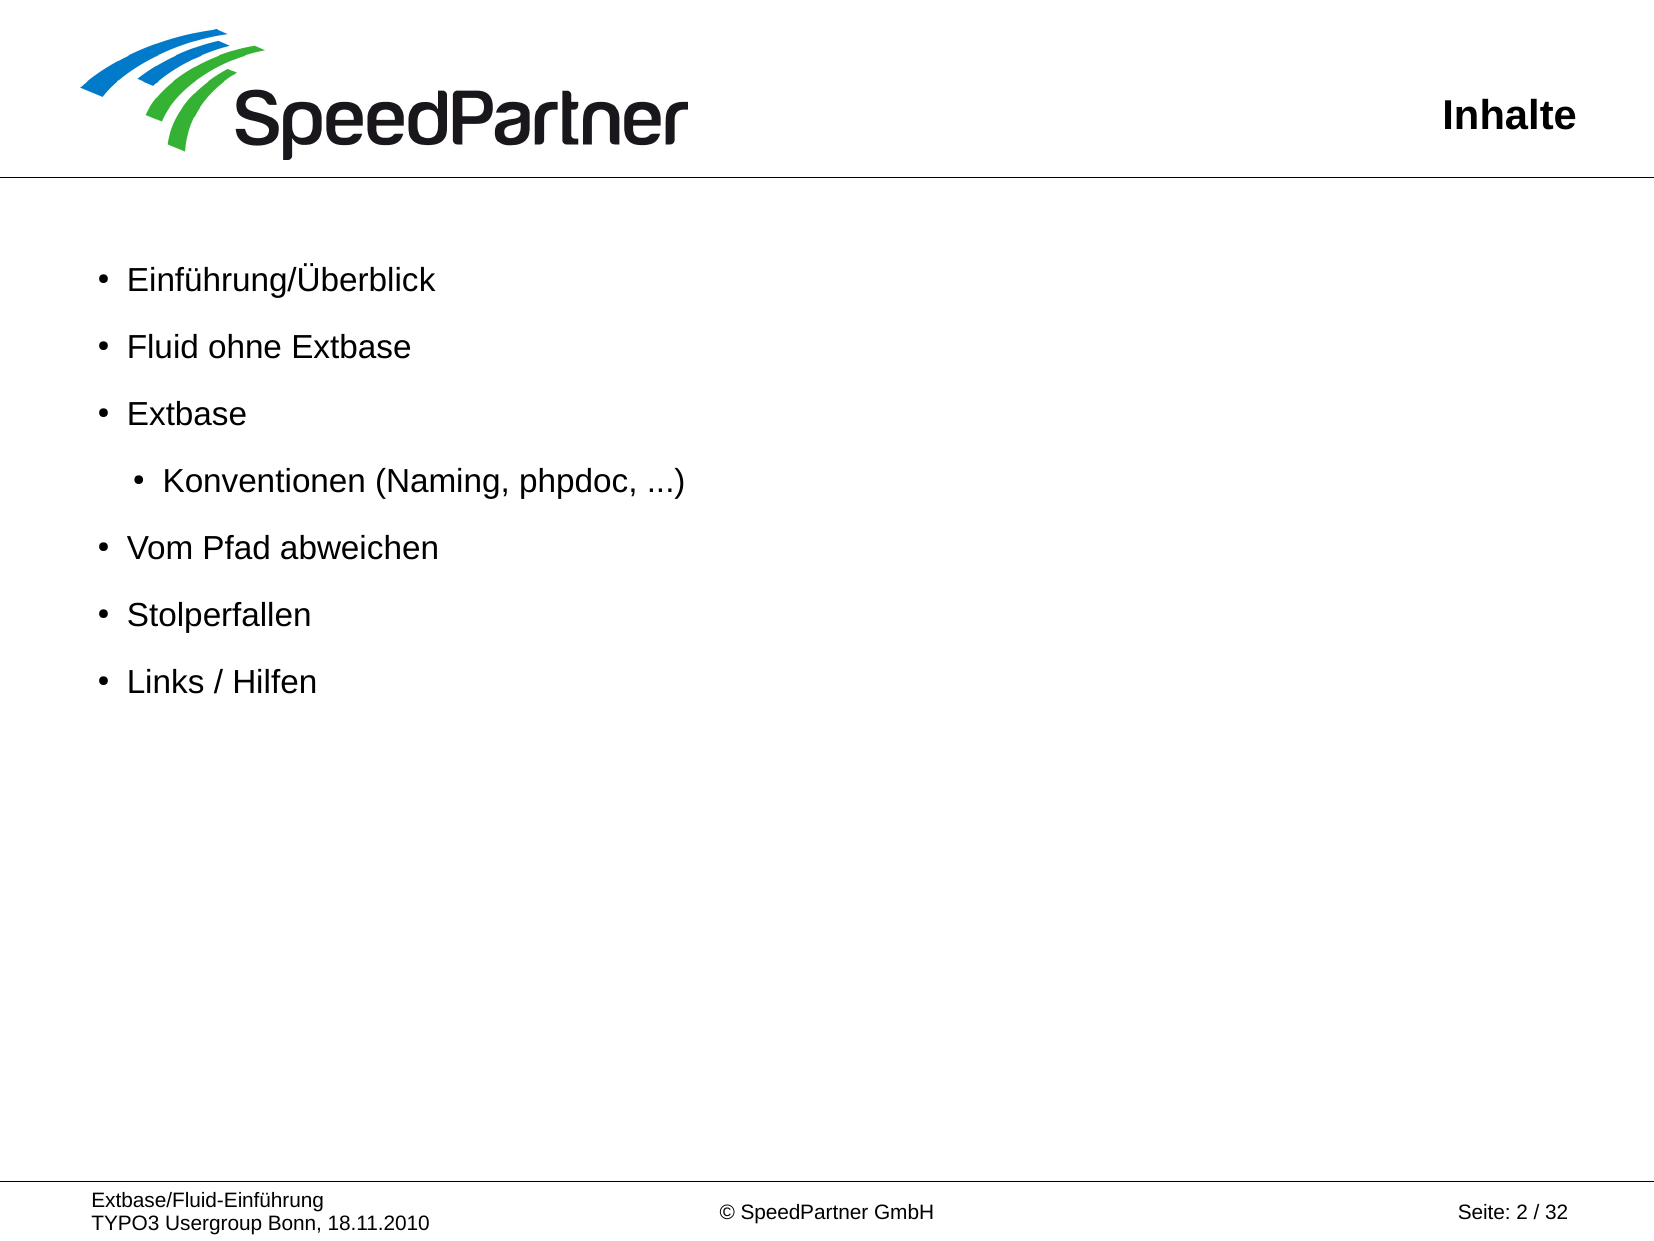

# Inhalte
Einführung/Überblick
Fluid ohne Extbase
Extbase
Konventionen (Naming, phpdoc, ...)
Vom Pfad abweichen
Stolperfallen
Links / Hilfen